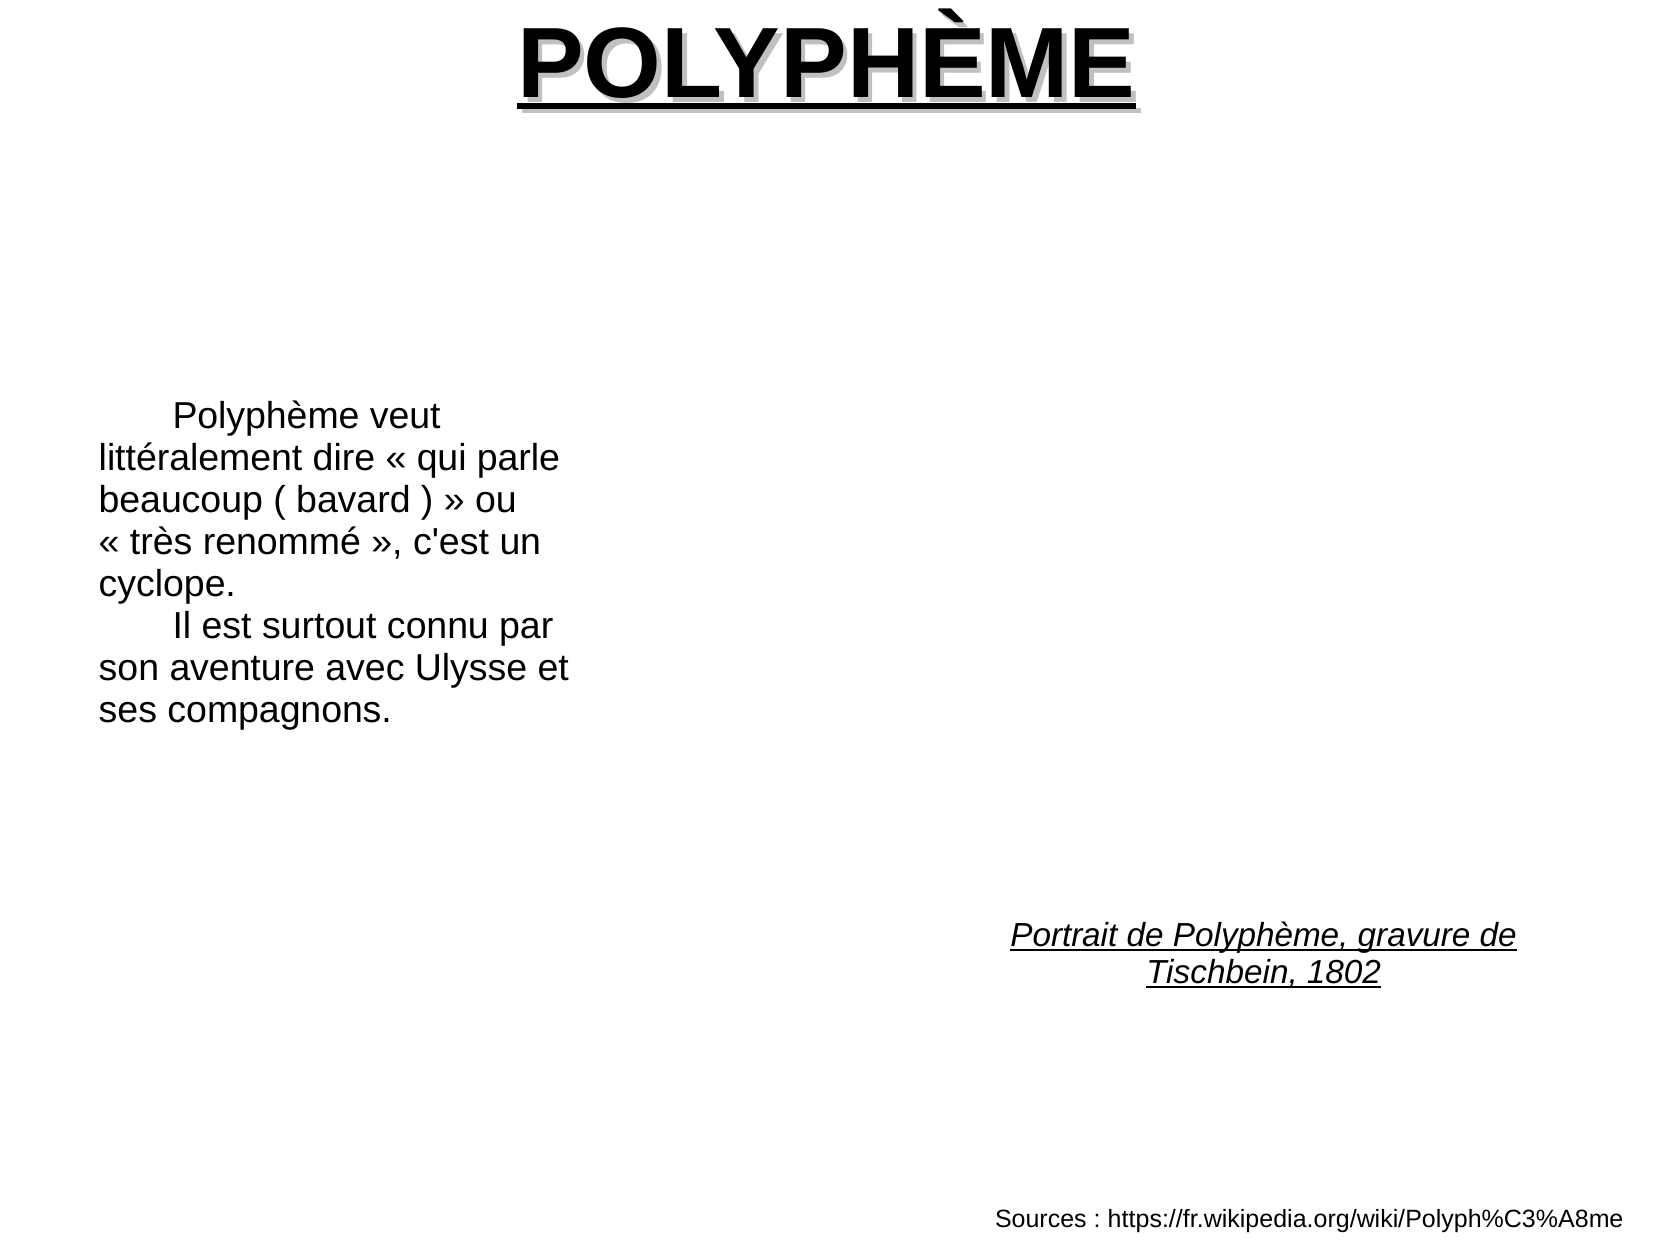

POLYPHÈME
	Polyphème veut littéralement dire « qui parle beaucoup ( bavard ) » ou « très renommé », c'est un cyclope.
	Il est surtout connu par son aventure avec Ulysse et ses compagnons.
Portrait de Polyphème, gravure de Tischbein, 1802
Sources : https://fr.wikipedia.org/wiki/Polyph%C3%A8me